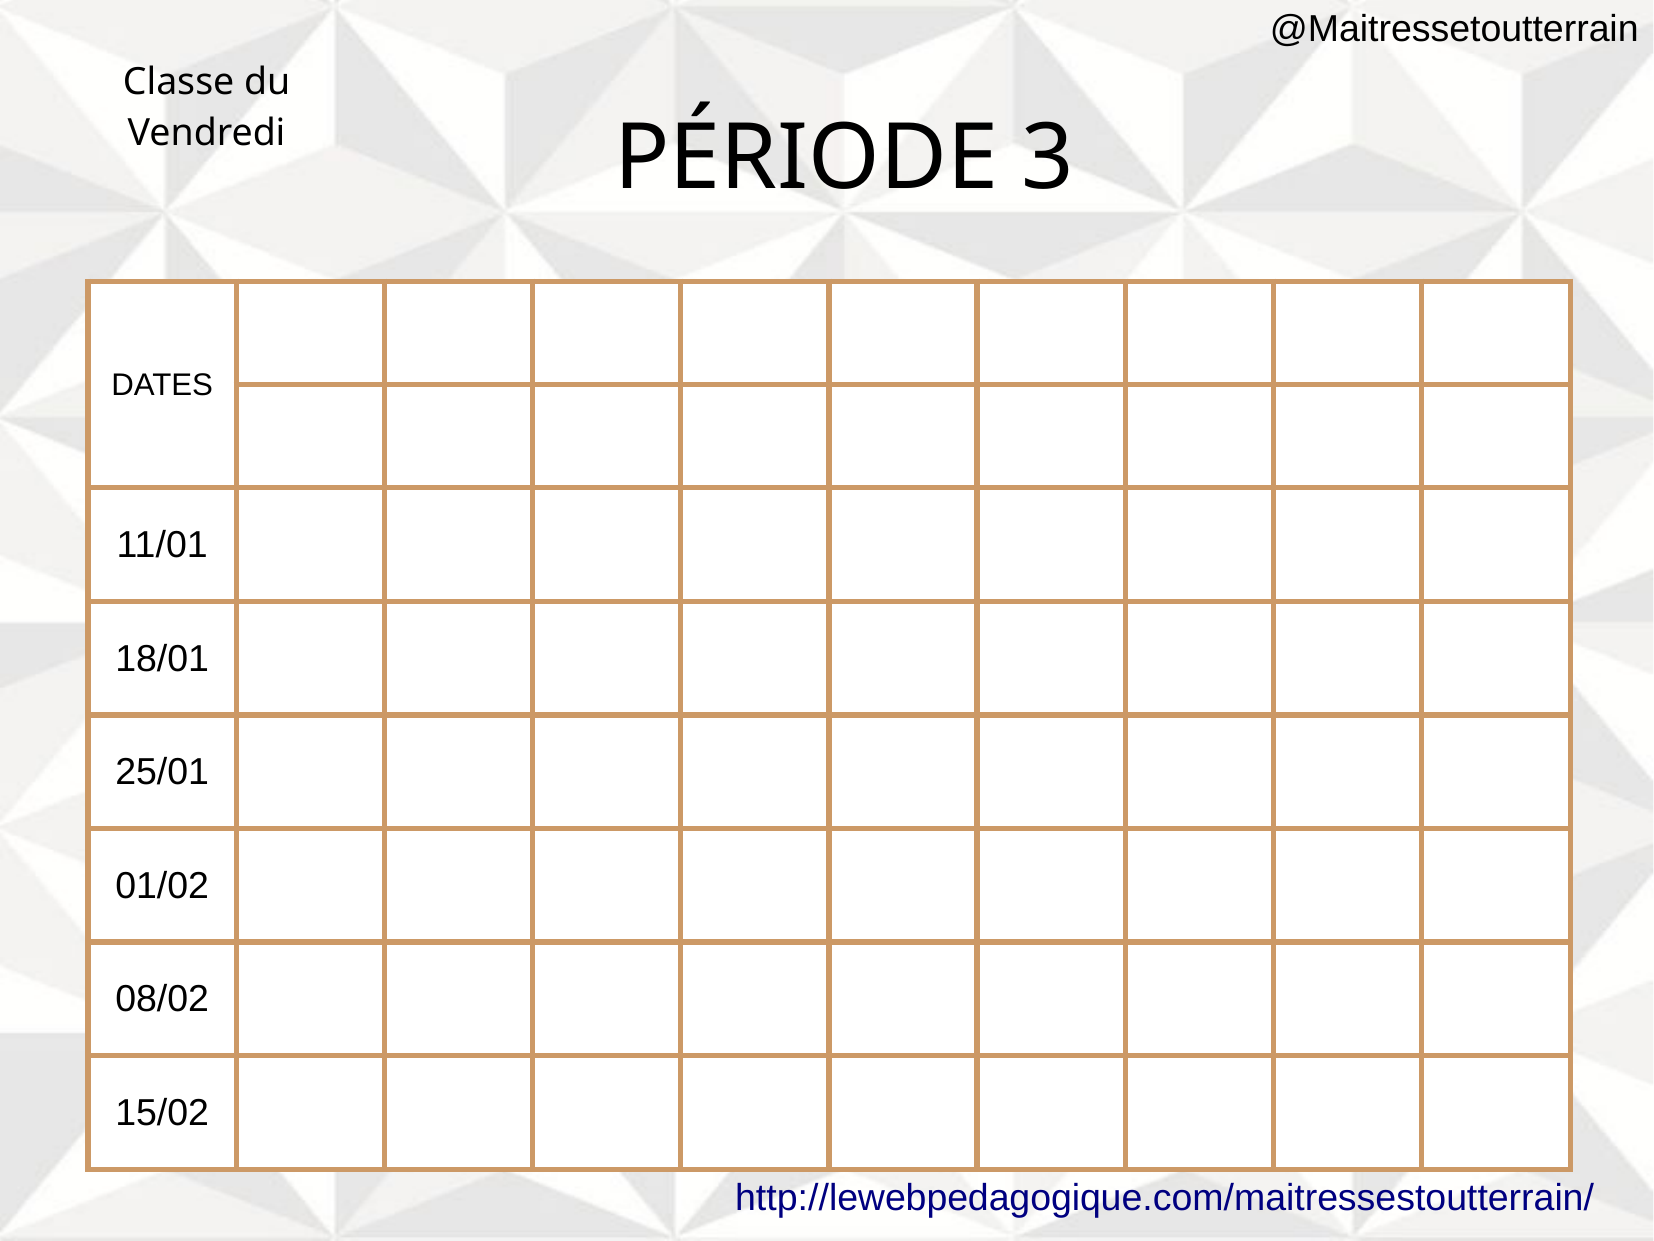

@Maitressetoutterrain
Classe du
Vendredi
# PÉRIODE 3
| DATES | | | | | | | | | |
| --- | --- | --- | --- | --- | --- | --- | --- | --- | --- |
| | | | | | | | | | |
| 11/01 | | | | | | | | | |
| 18/01 | | | | | | | | | |
| 25/01 | | | | | | | | | |
| 01/02 | | | | | | | | | |
| 08/02 | | | | | | | | | |
| 15/02 | | | | | | | | | |
http://lewebpedagogique.com/maitressestoutterrain/